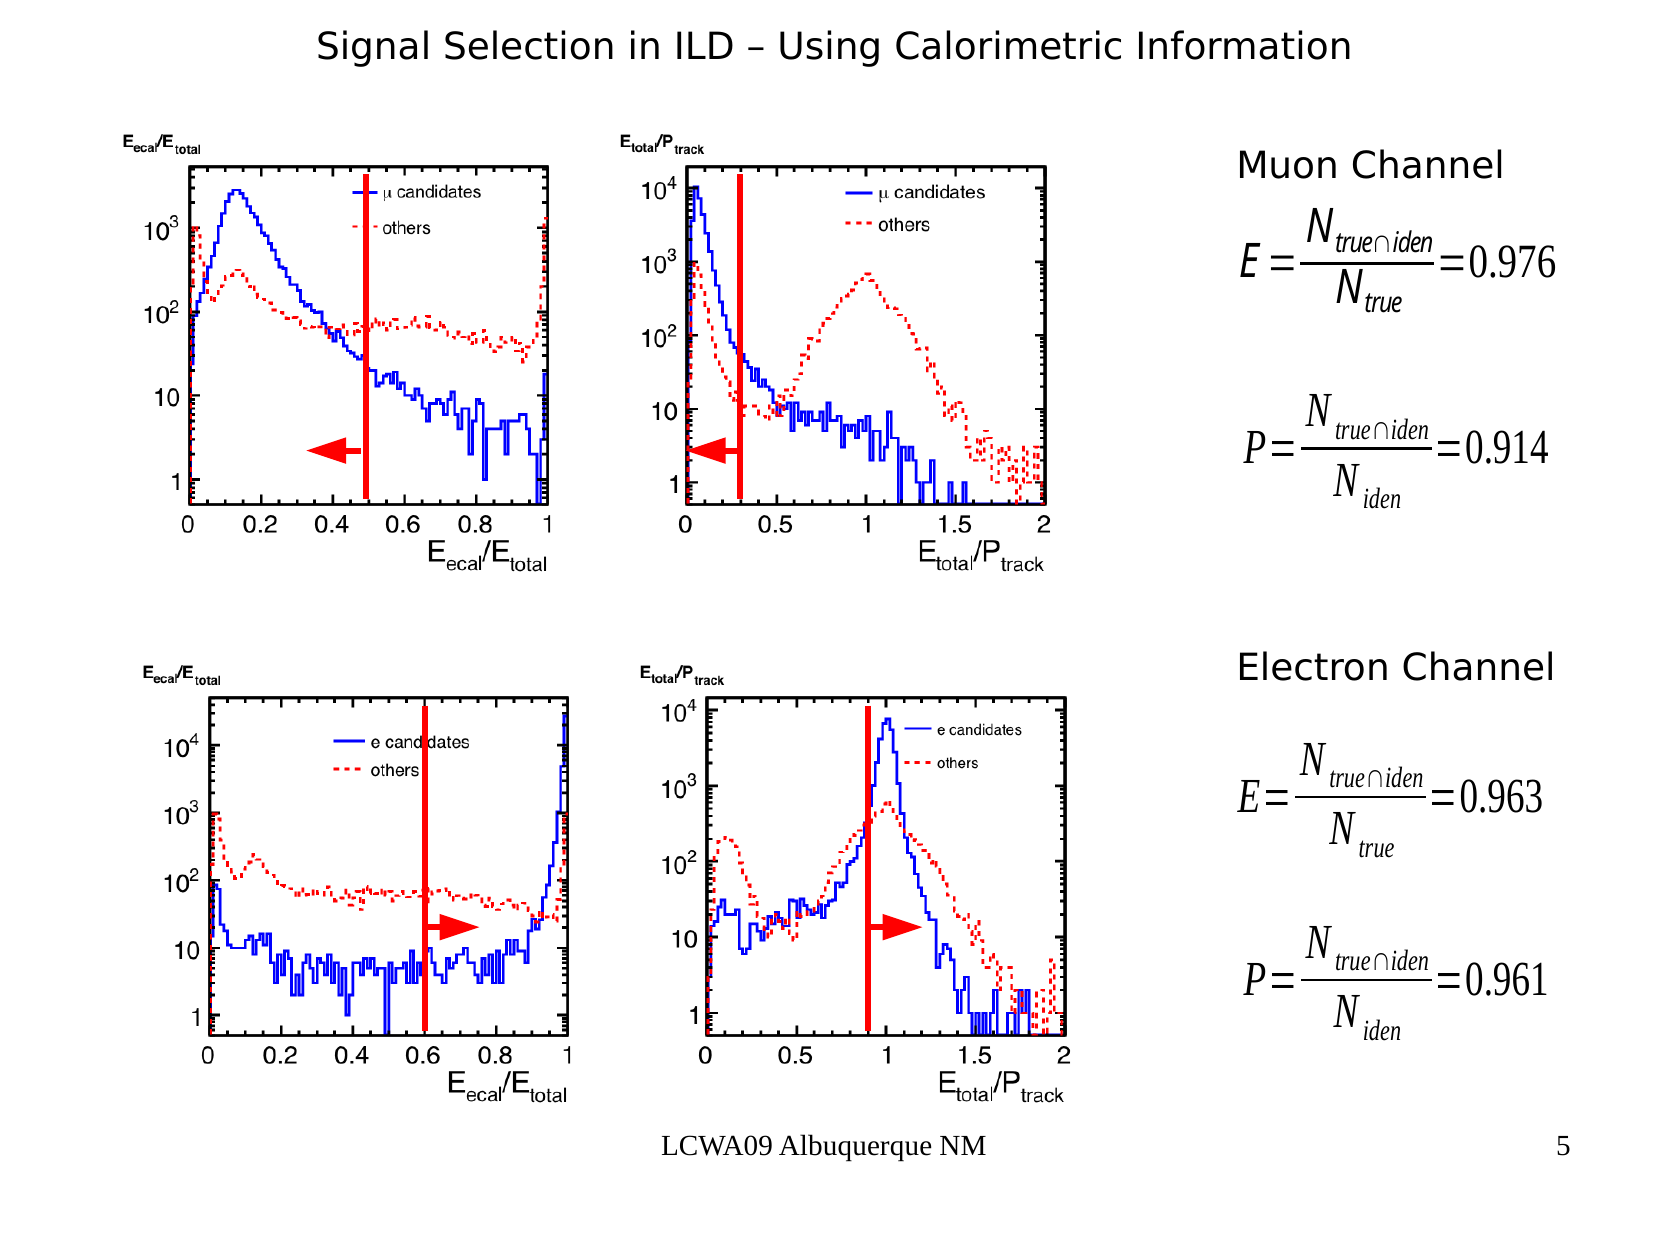

Signal Selection in ILD – Using Calorimetric Information
Muon Channel
Electron Channel
LCWA09 albuquerque NM
5